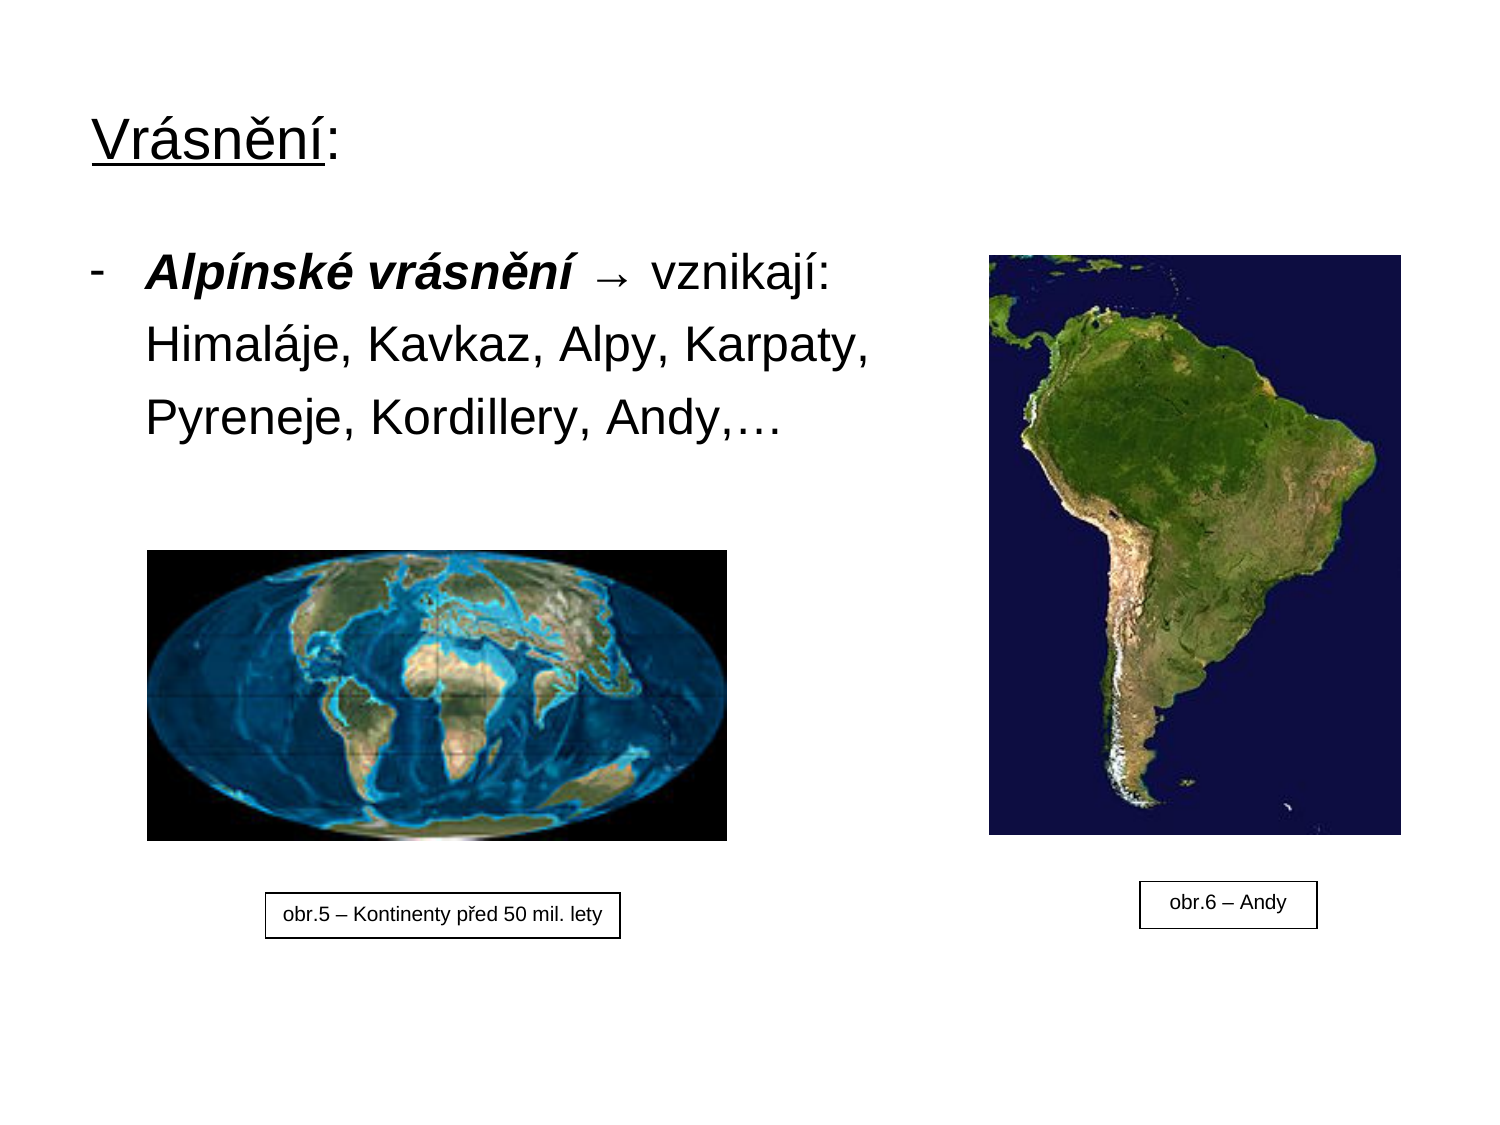

# Vrásnění:
Alpínské vrásnění → vznikají:
 	Himaláje, Kavkaz, Alpy, Karpaty,
	Pyreneje, Kordillery, Andy,…
obr.6 – Andy
obr.5 – Kontinenty před 50 mil. lety